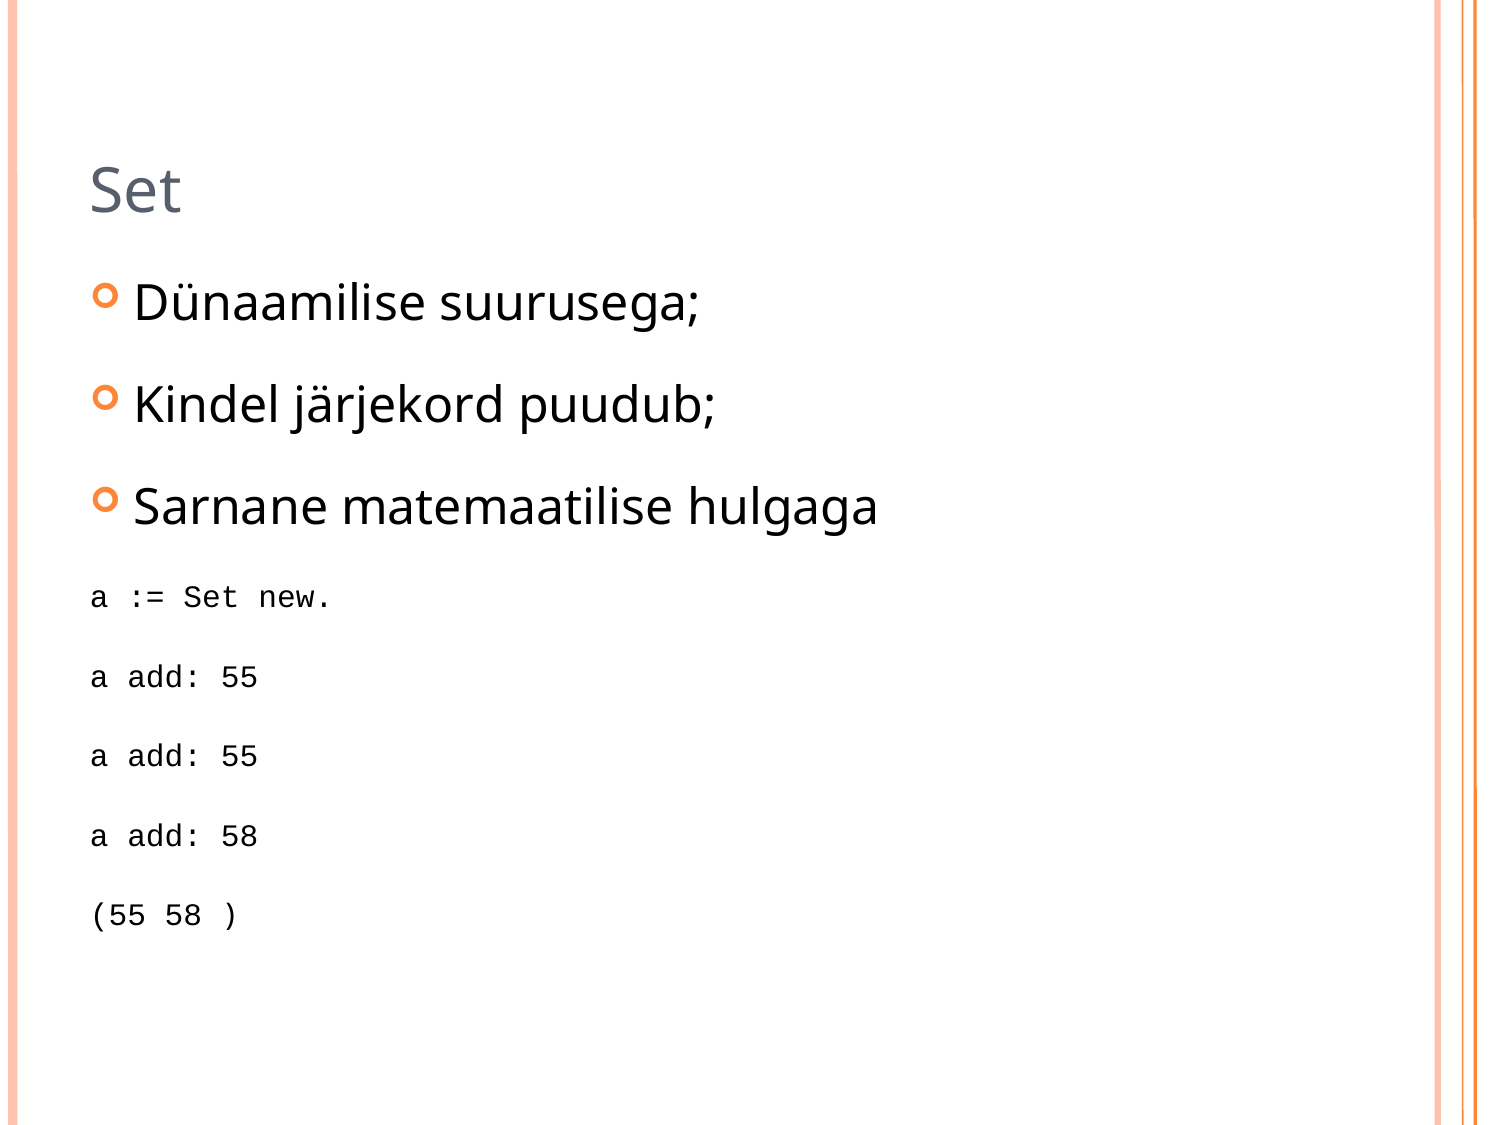

# Set
Dünaamilise suurusega;
Kindel järjekord puudub;
Sarnane matemaatilise hulgaga
a := Set new.
a add: 55
a add: 55
a add: 58
(55 58 )